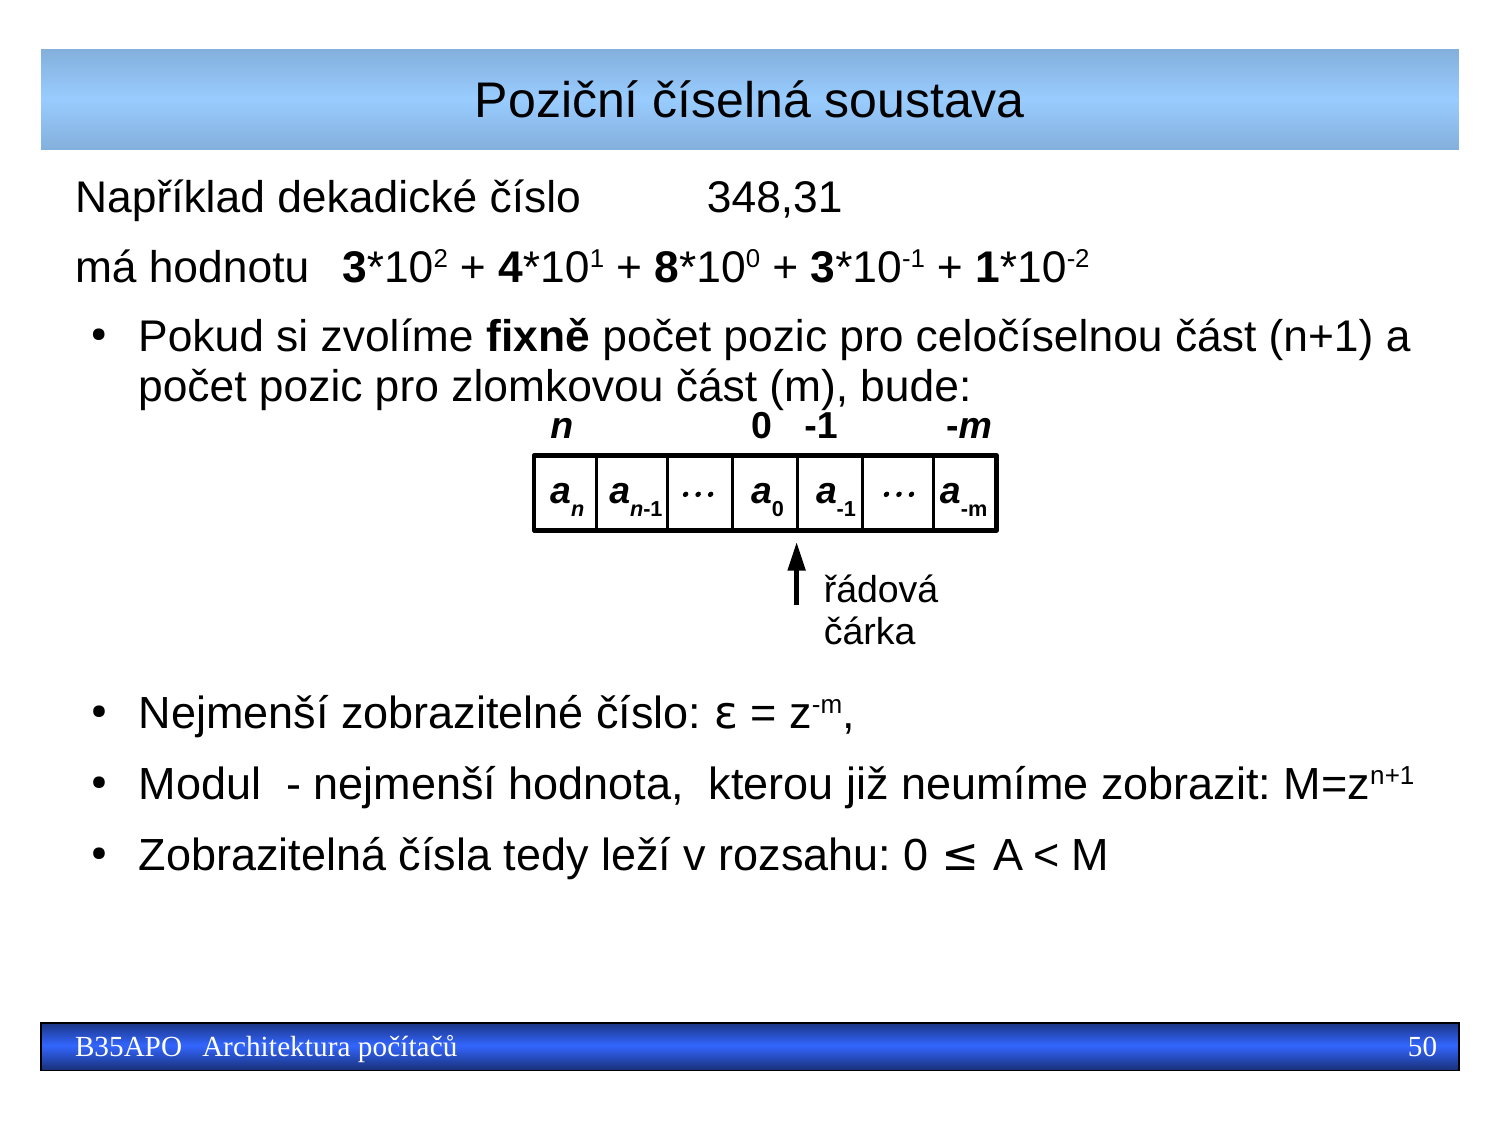

# Poziční číselná soustava
Například dekadické číslo 		 348,31
má hodnotu		3*102 + 4*101 + 8*100 + 3*10-1 + 1*10-2
Pokud si zvolíme fixně počet pozic pro celočíselnou část (n+1) a počet pozic pro zlomkovou část (m), bude:
n
0
-1
-m
an
an-1
…
a0
a-1
…
a-m
řádová čárka
Nejmenší zobrazitelné číslo: ɛ = z-m,
Modul - nejmenší hodnota, kterou již neumíme zobrazit: M=zn+1
Zobrazitelná čísla tedy leží v rozsahu: 0 ≤ A < M
B35APO Architektura počítačů
50